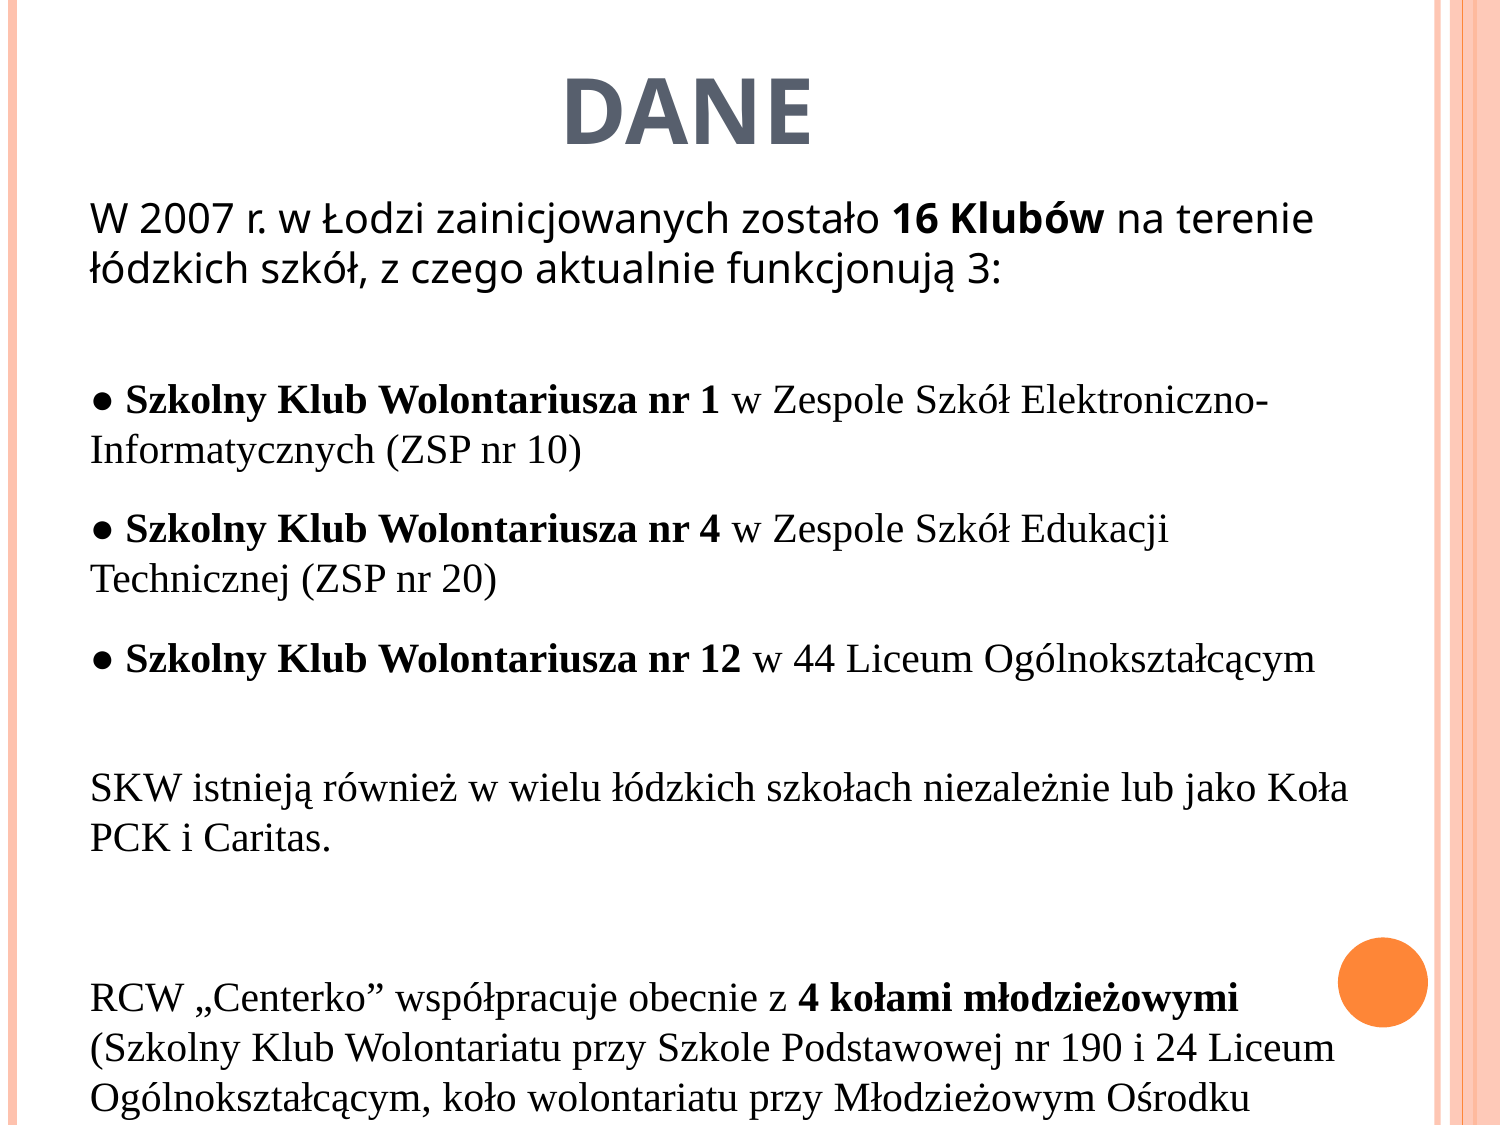

# DANE
W 2007 r. w Łodzi zainicjowanych zostało 16 Klubów na terenie łódzkich szkół, z czego aktualnie funkcjonują 3:
● Szkolny Klub Wolontariusza nr 1 w Zespole Szkół Elektroniczno-Informatycznych (ZSP nr 10)
● Szkolny Klub Wolontariusza nr 4 w Zespole Szkół Edukacji Technicznej (ZSP nr 20)
● Szkolny Klub Wolontariusza nr 12 w 44 Liceum Ogólnokształcącym
SKW istnieją również w wielu łódzkich szkołach niezależnie lub jako Koła PCK i Caritas.
RCW „Centerko” współpracuje obecnie z 4 kołami młodzieżowymi (Szkolny Klub Wolontariatu przy Szkole Podstawowej nr 190 i 24 Liceum Ogólnokształcącym, koło wolontariatu przy Młodzieżowym Ośrodku Socjoterapii nr 2 i Fundacji „Happy Kids”) oraz 44 wolontariuszami indywidualnymi poniżej 18 roku życia.